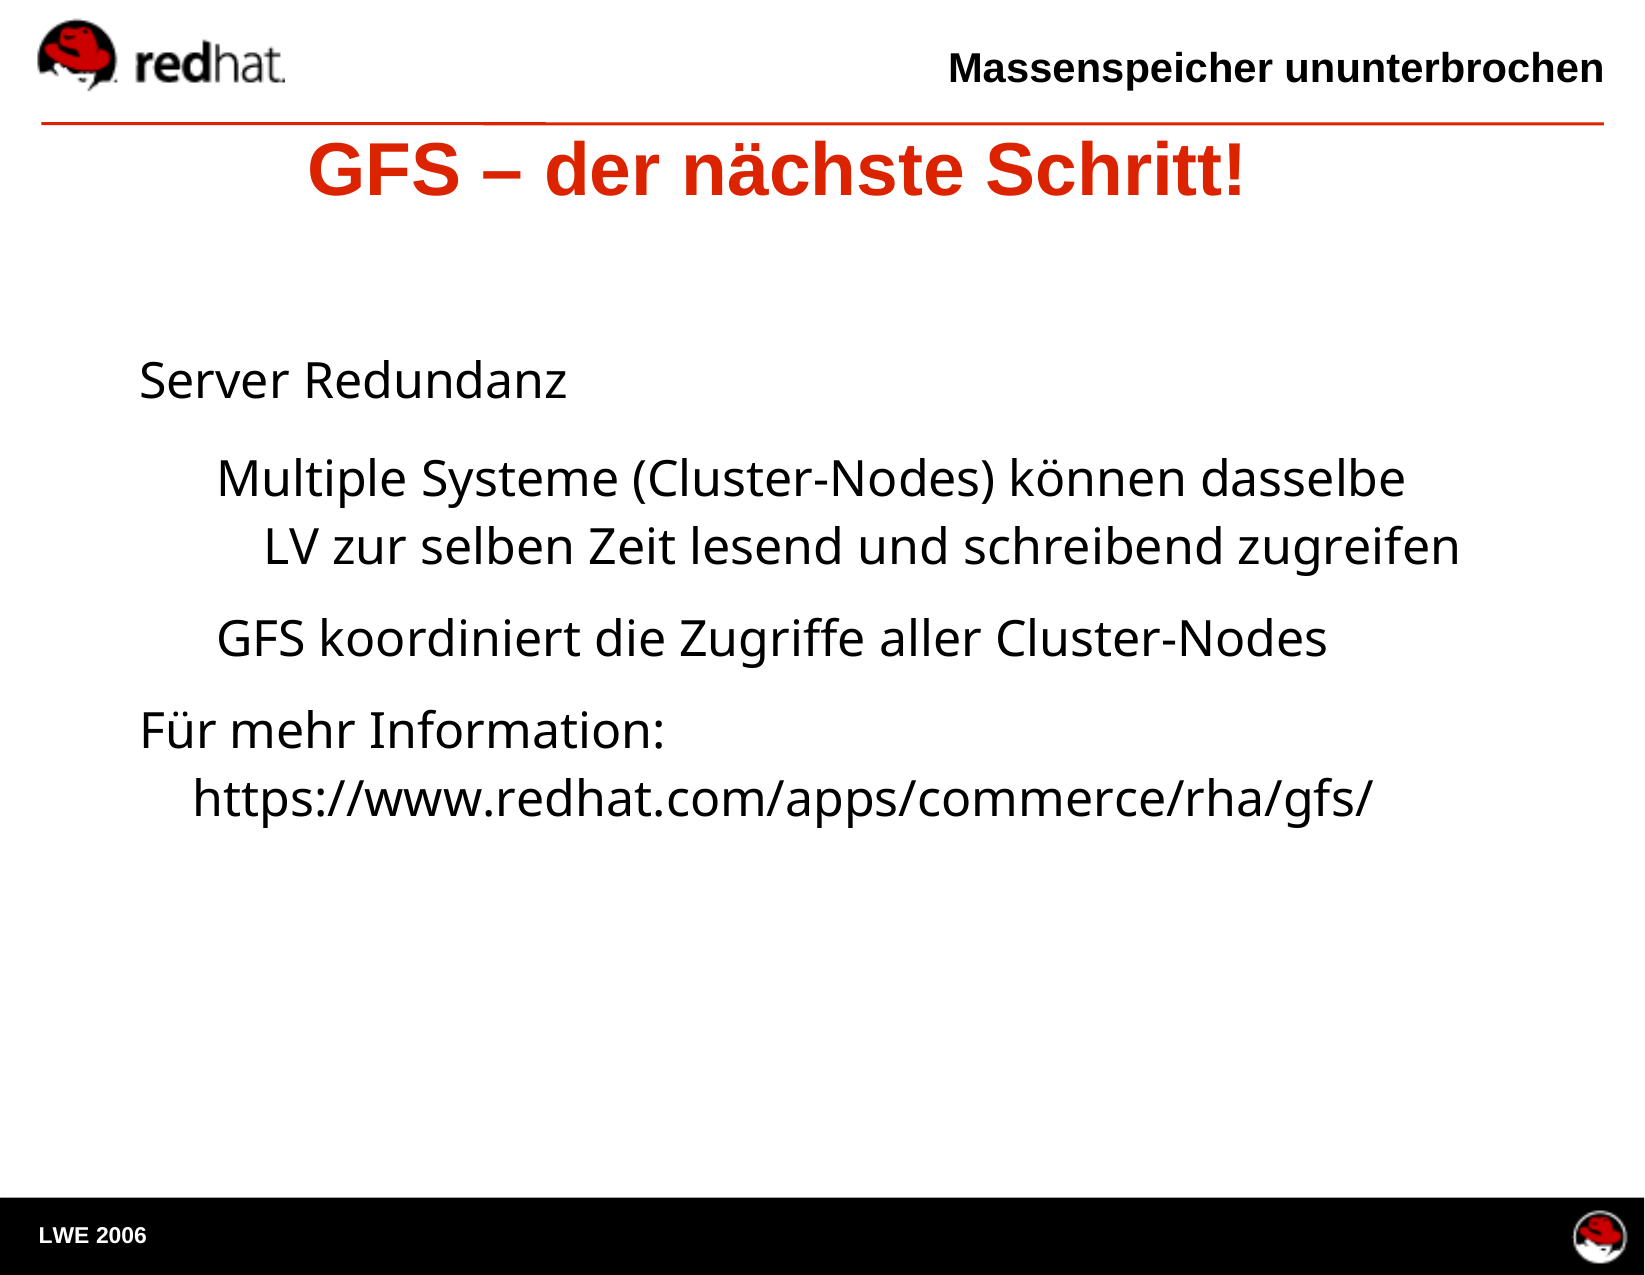

Massenspeicher ununterbrochen
GFS – der nächste Schritt!
# Server Redundanz
Multiple Systeme (Cluster-Nodes) können dasselbe
LV zur selben Zeit lesend und schreibend zugreifen
GFS koordiniert die Zugriffe aller Cluster-Nodes
Für mehr Information: https://www.redhat.com/apps/commerce/rha/gfs/
LWE 2006